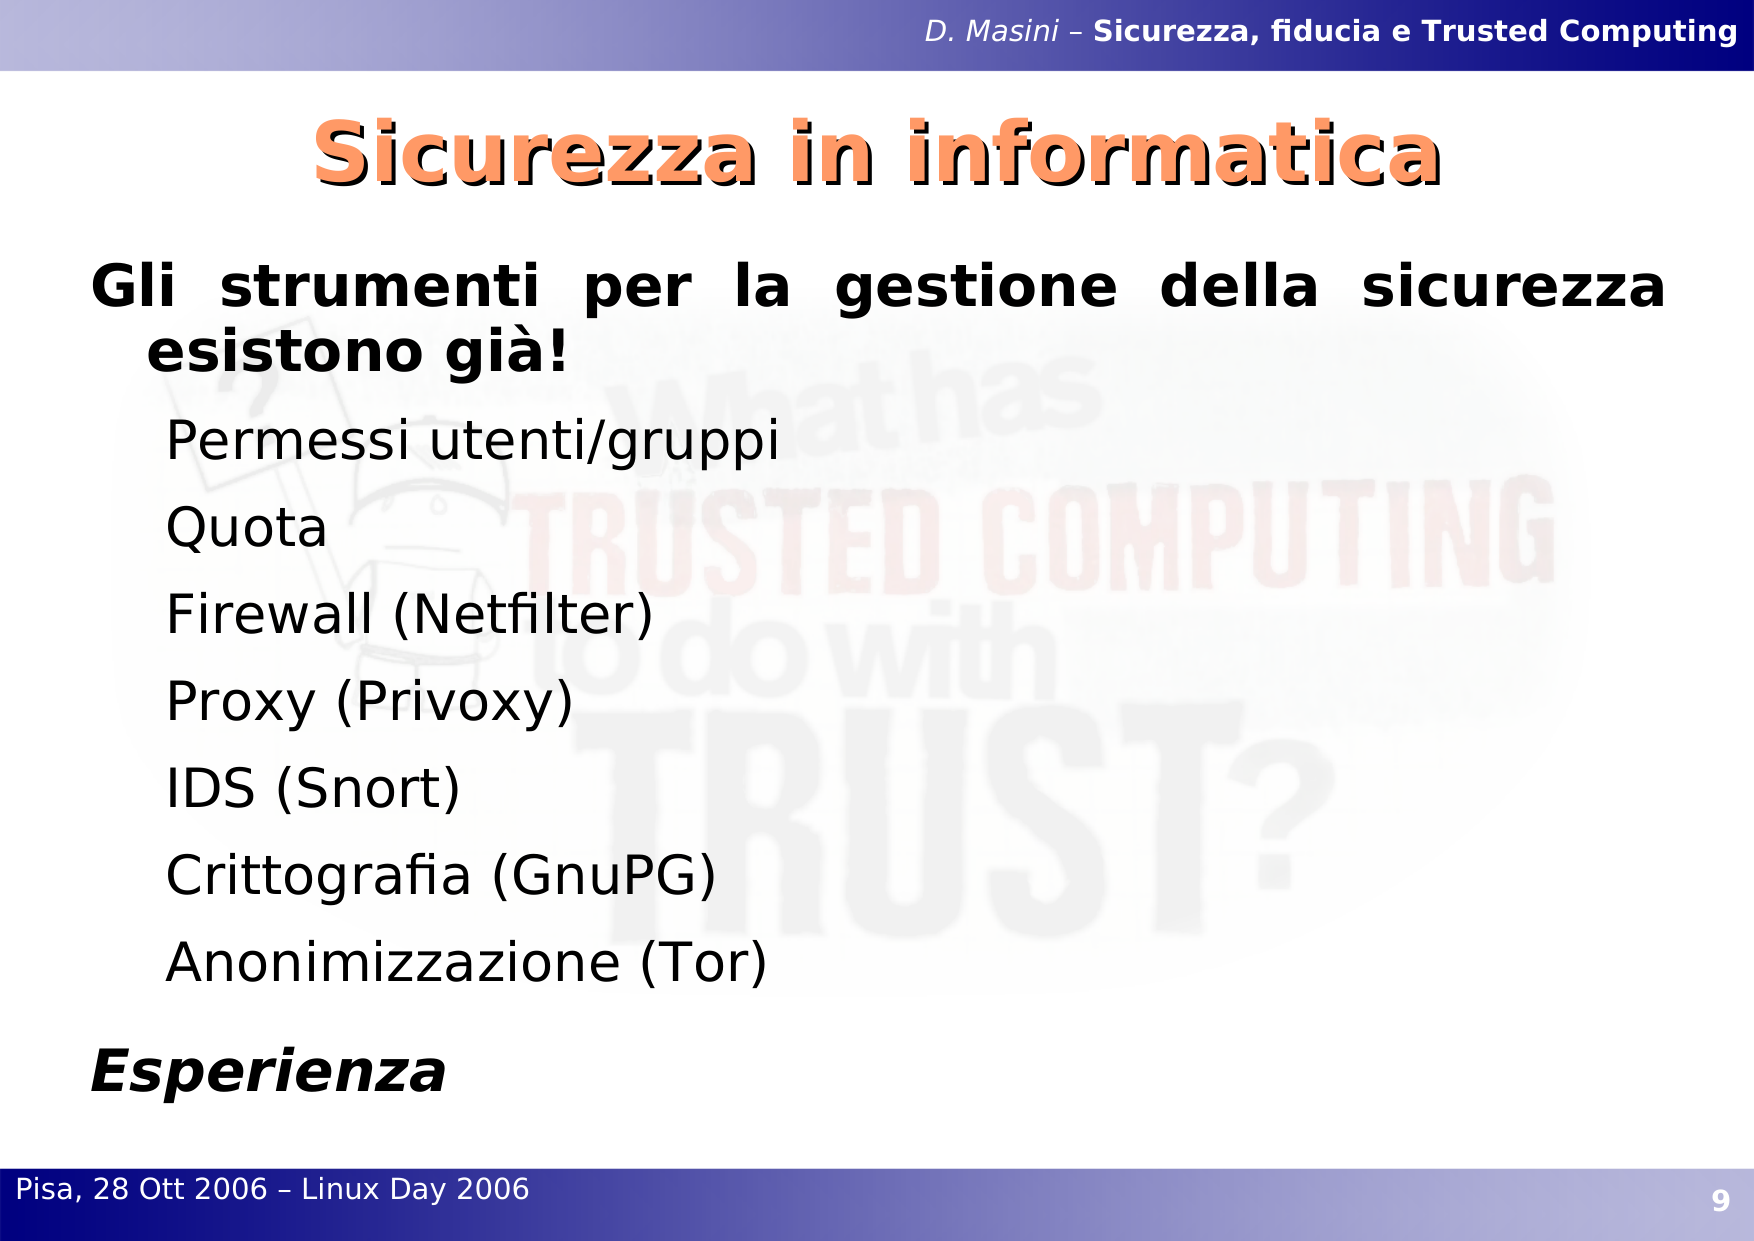

D. Masini – Sicurezza, fiducia e Trusted Computing
# Sicurezza in informatica
Gli strumenti per la gestione della sicurezza esistono già!
Permessi utenti/gruppi
Quota
Firewall (Netfilter)
Proxy (Privoxy)
IDS (Snort)
Crittografia (GnuPG)
Anonimizzazione (Tor)
Esperienza
Pisa, 28 Ott 2006 – Linux Day 2006